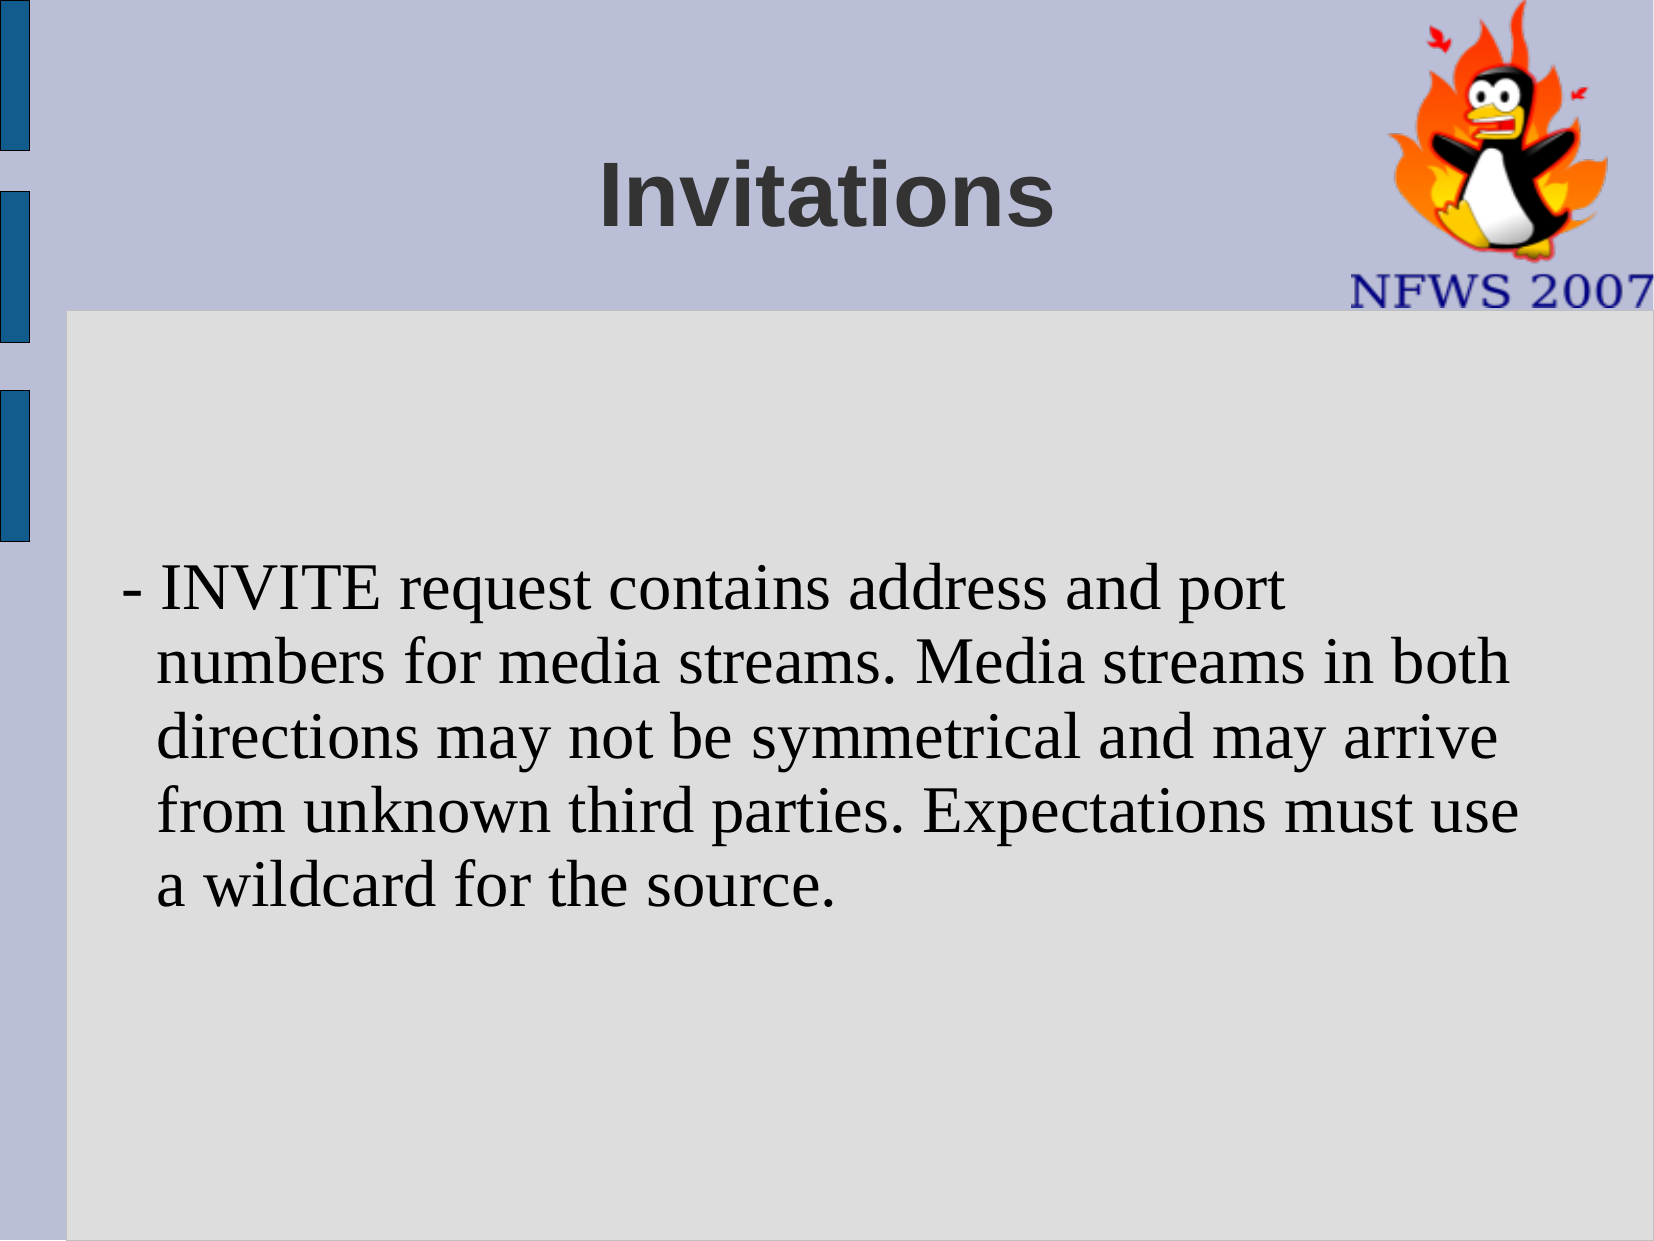

# Invitations
- INVITE request contains address and port numbers for media streams. Media streams in both directions may not be symmetrical and may arrive from unknown third parties. Expectations must use a wildcard for the source.